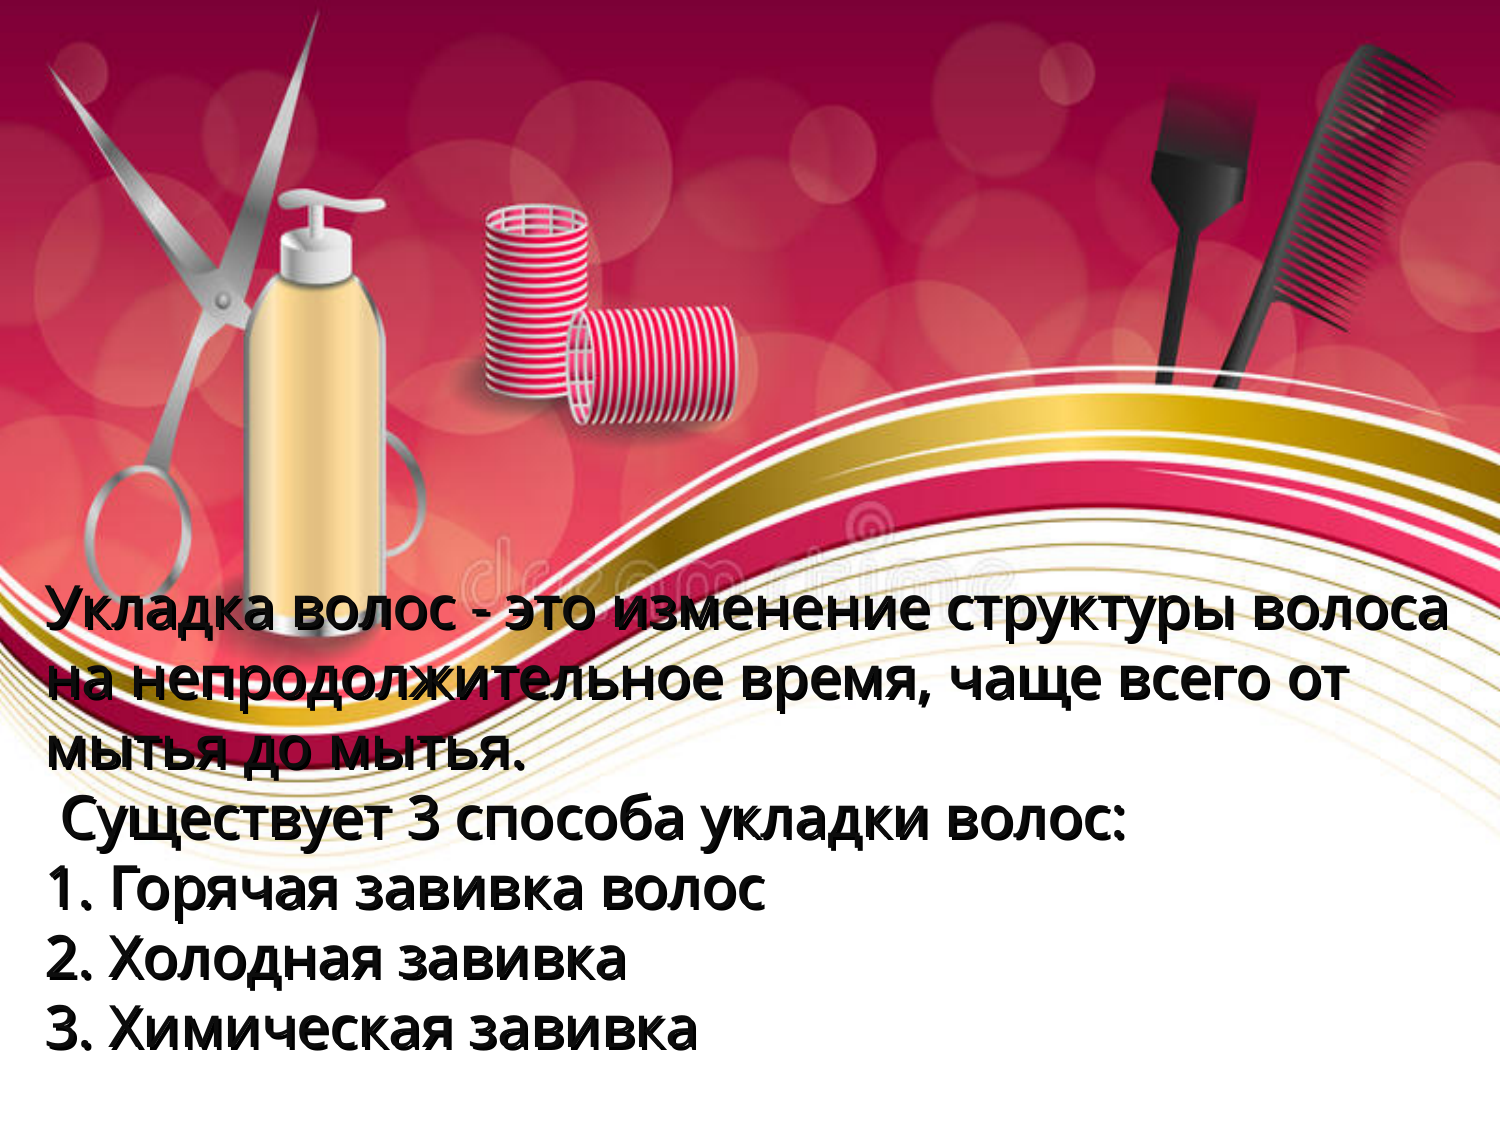

# Укладка волос - это изменение структуры волоса на непродолжительное время, чаще всего от мытья до мытья. Существует 3 способа укладки волос: 1. Горячая завивка волос 2. Холодная завивка 3. Химическая завивка